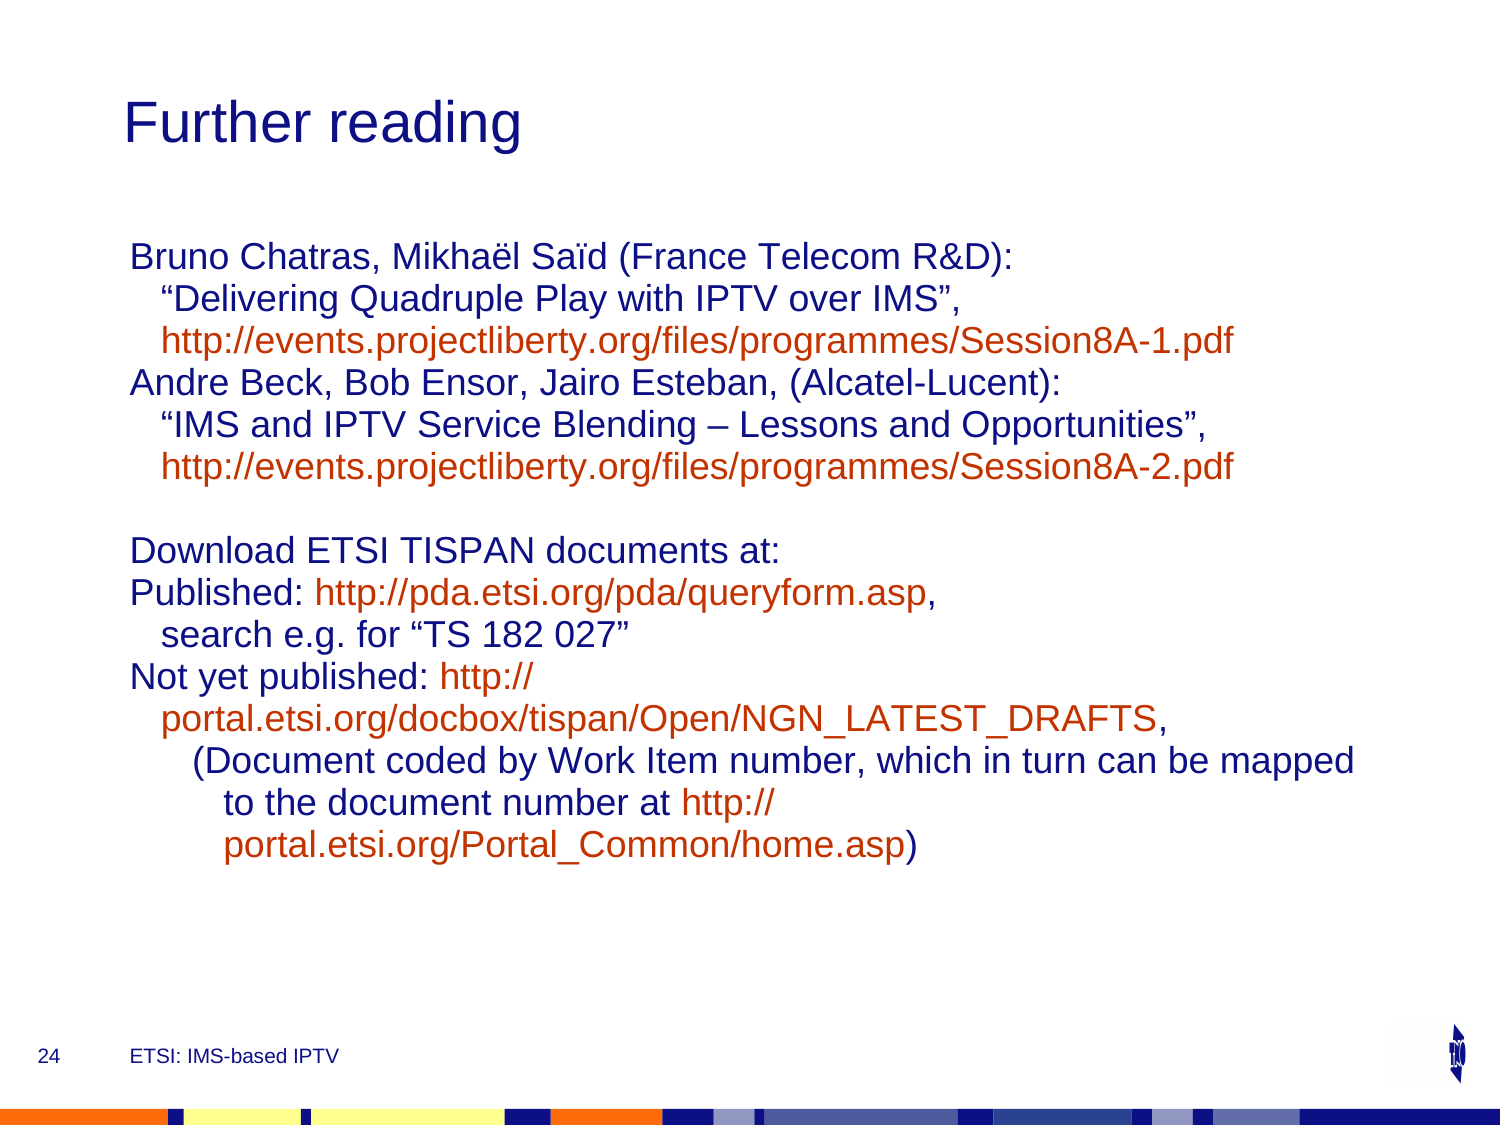

# Further reading
Bruno Chatras, Mikhaël Saïd (France Telecom R&D):
“Delivering Quadruple Play with IPTV over IMS”, http://events.projectliberty.org/files/programmes/Session8A-1.pdf
Andre Beck, Bob Ensor, Jairo Esteban, (Alcatel-Lucent):
“IMS and IPTV Service Blending – Lessons and Opportunities”,
http://events.projectliberty.org/files/programmes/Session8A-2.pdf
Download ETSI TISPAN documents at:
Published: http://pda.etsi.org/pda/queryform.asp,
search e.g. for “TS 182 027”
Not yet published: http://portal.etsi.org/docbox/tispan/Open/NGN_LATEST_DRAFTS,
(Document coded by Work Item number, which in turn can be mapped to the document number at http://portal.etsi.org/Portal_Common/home.asp)
24
ETSI: IMS-based IPTV